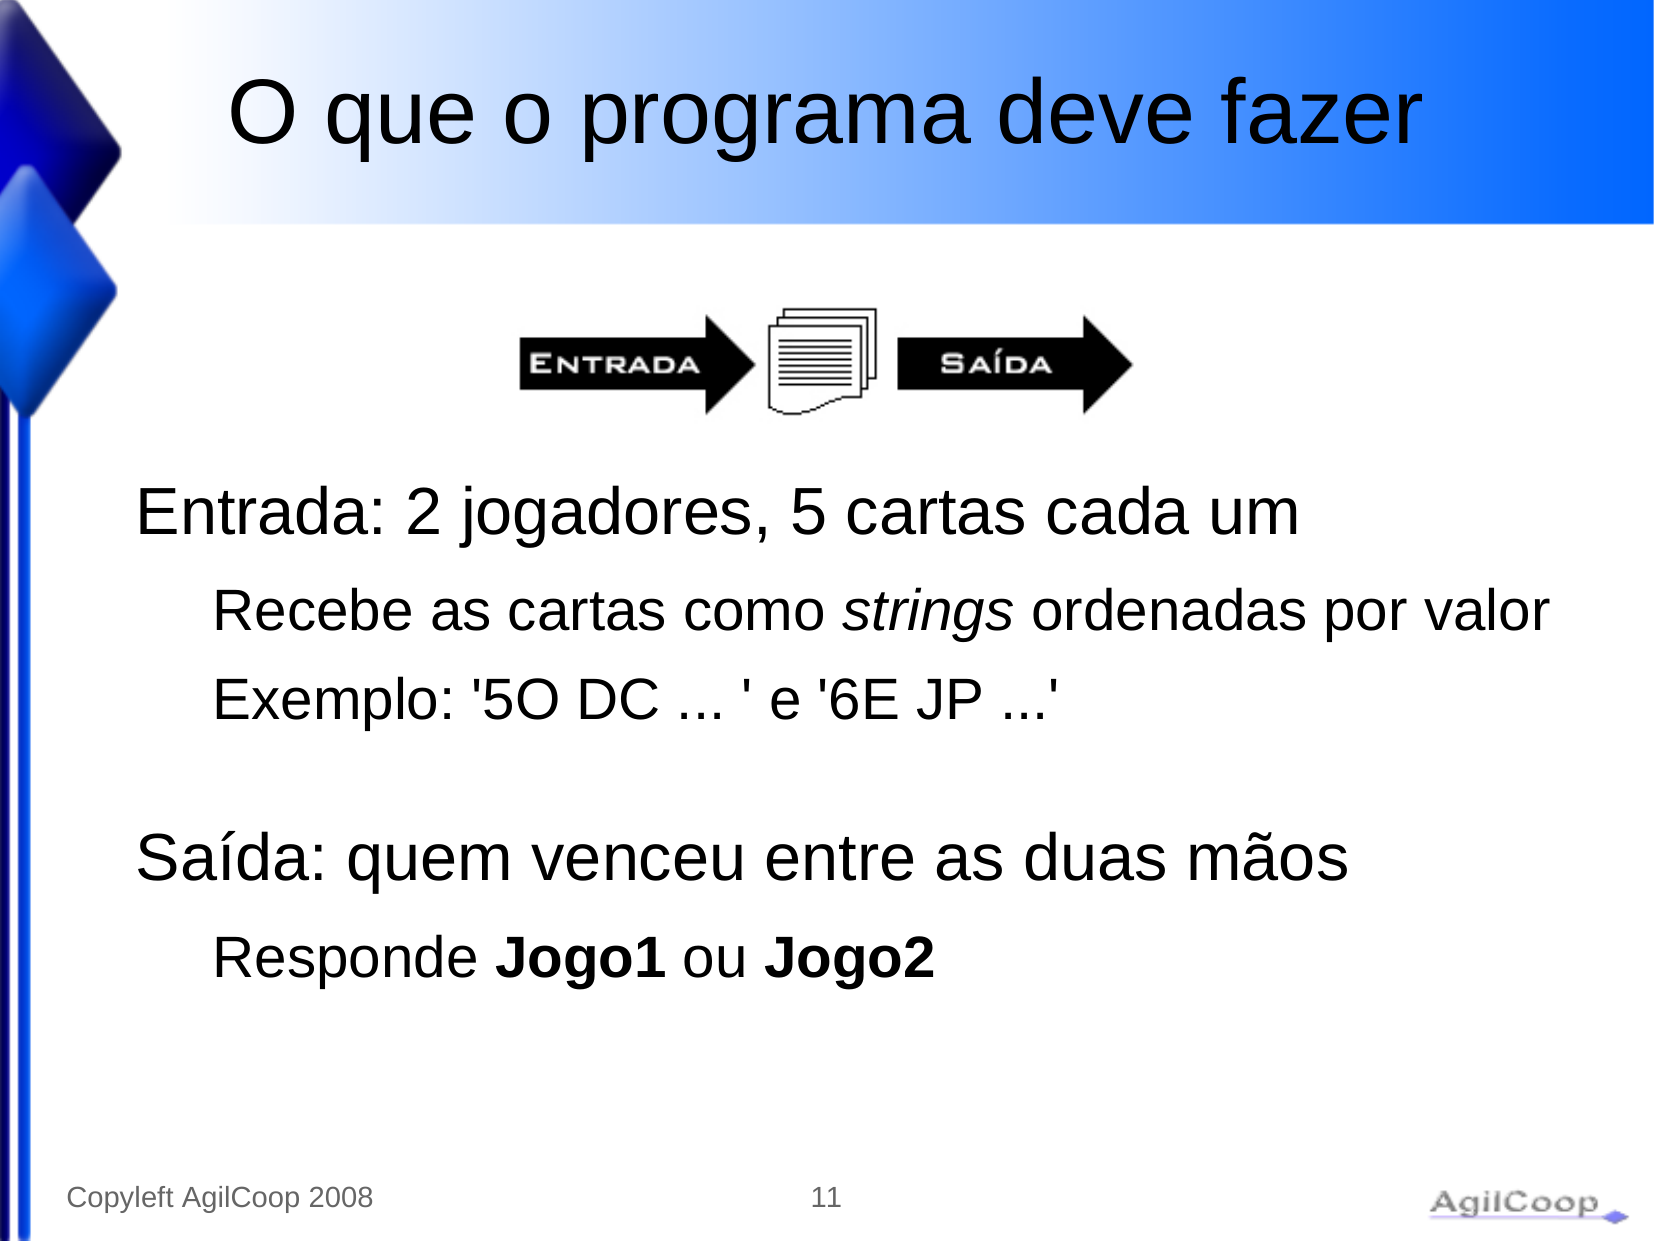

# O que o programa deve fazer
Entrada: 2 jogadores, 5 cartas cada um
Recebe as cartas como strings ordenadas por valor
Exemplo: '5O DC ... ' e '6E JP ...'
Saída: quem venceu entre as duas mãos
Responde Jogo1 ou Jogo2
Copyleft AgilCoop 2008
11